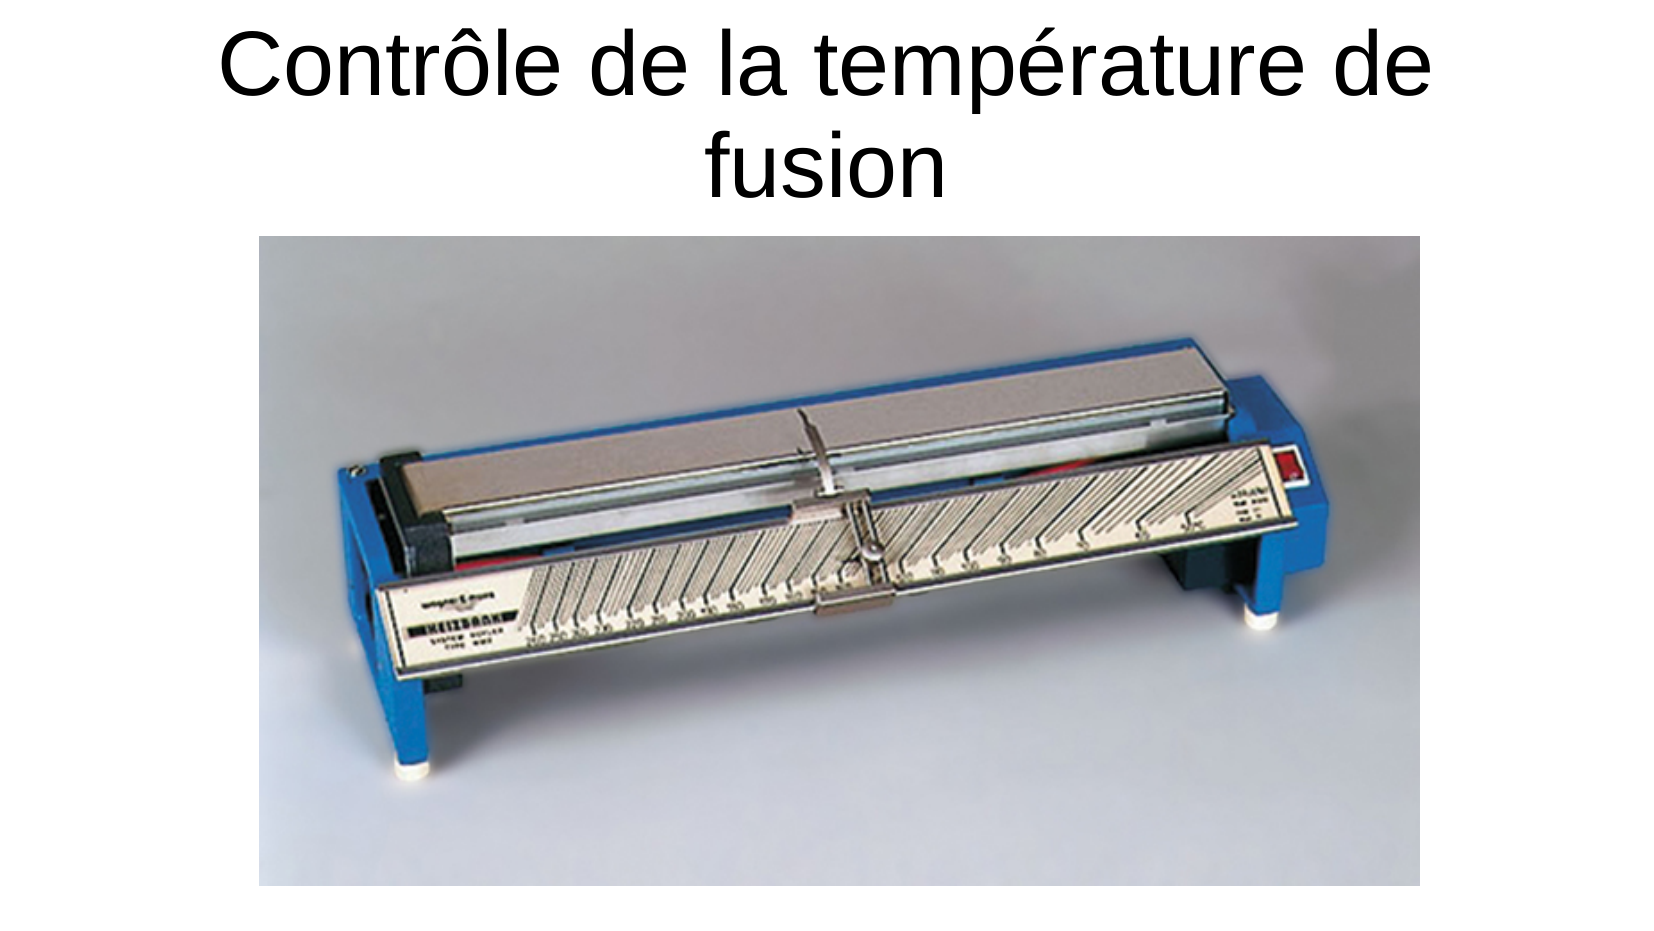

# Contrôle de la température de fusion